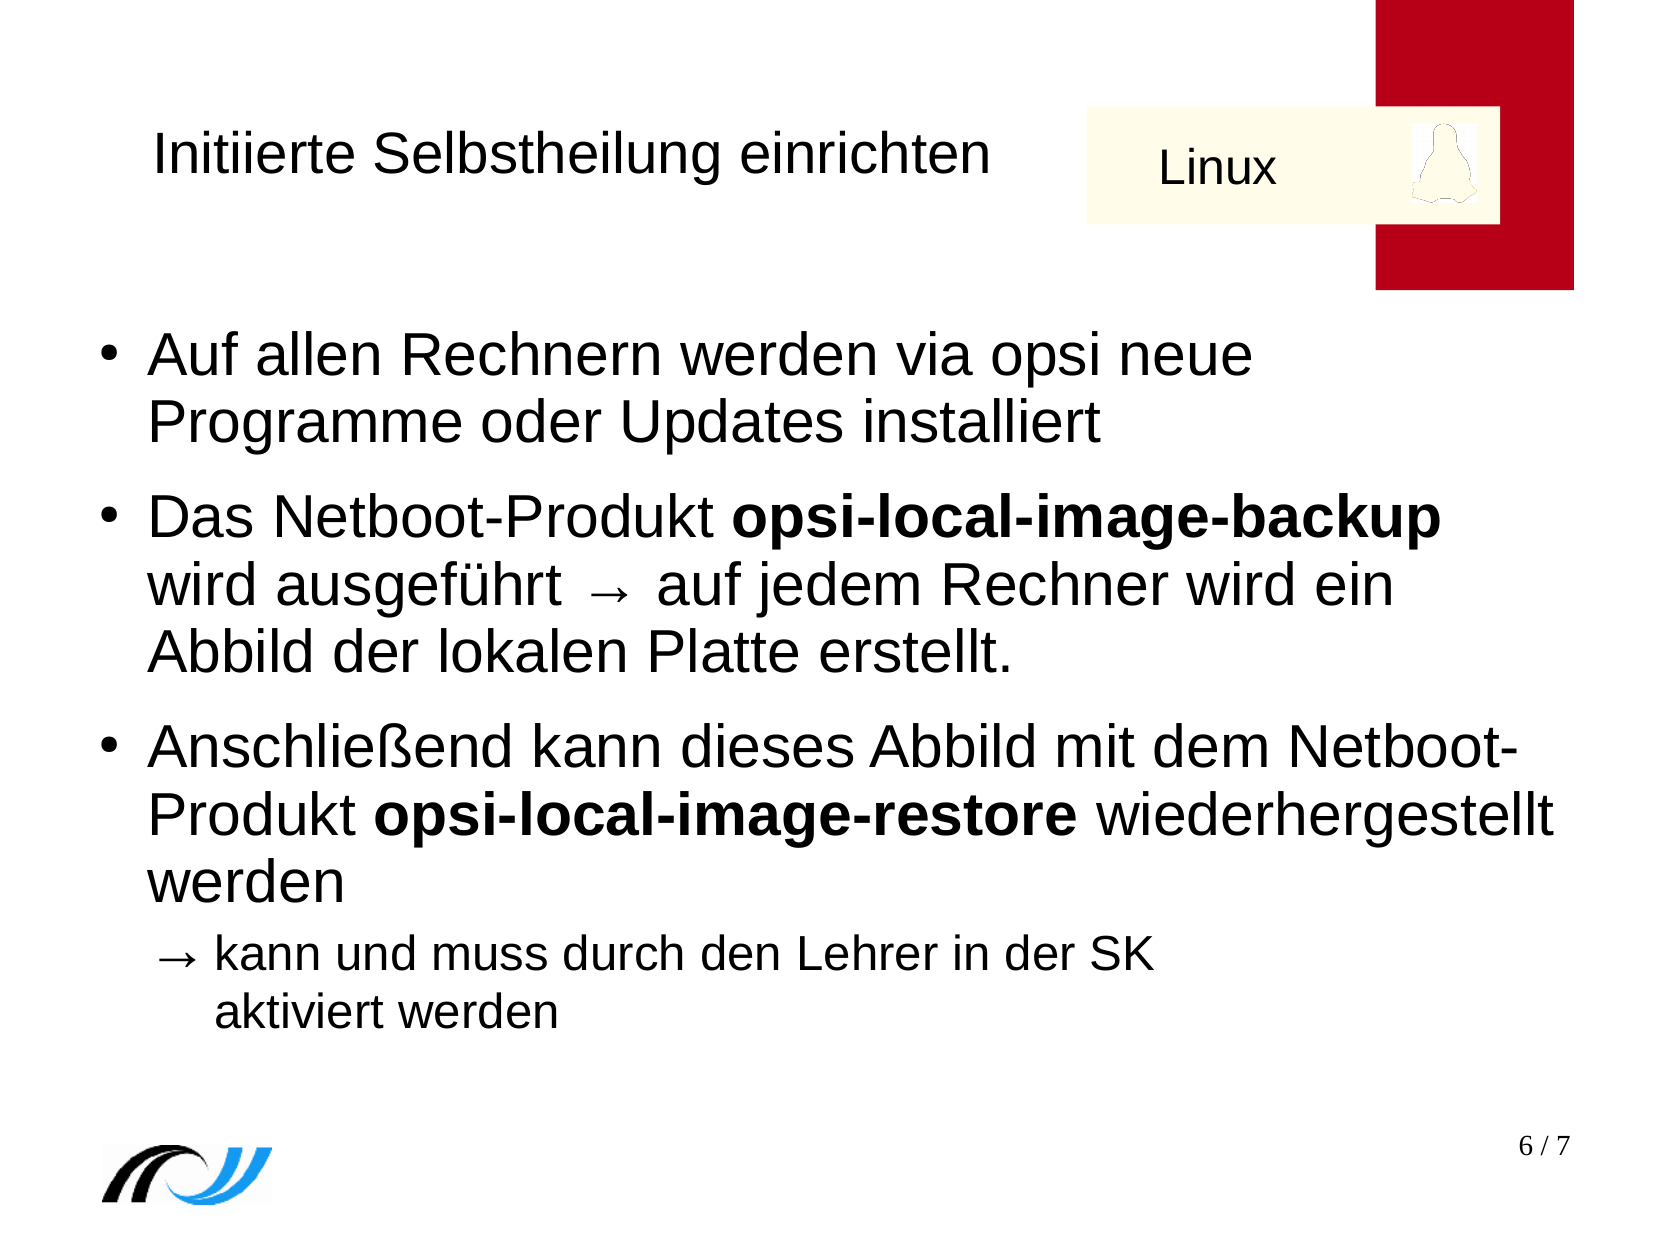

# Initiierte Selbstheilung einrichten
Auf allen Rechnern werden via opsi neue Programme oder Updates installiert
Das Netboot-Produkt opsi-local-image-backup wird ausgeführt → auf jedem Rechner wird ein Abbild der lokalen Platte erstellt.
Anschließend kann dieses Abbild mit dem Netboot-Produkt opsi-local-image-restore wiederhergestellt werden
→	kann und muss durch den Lehrer in der SK
	aktiviert werden
6